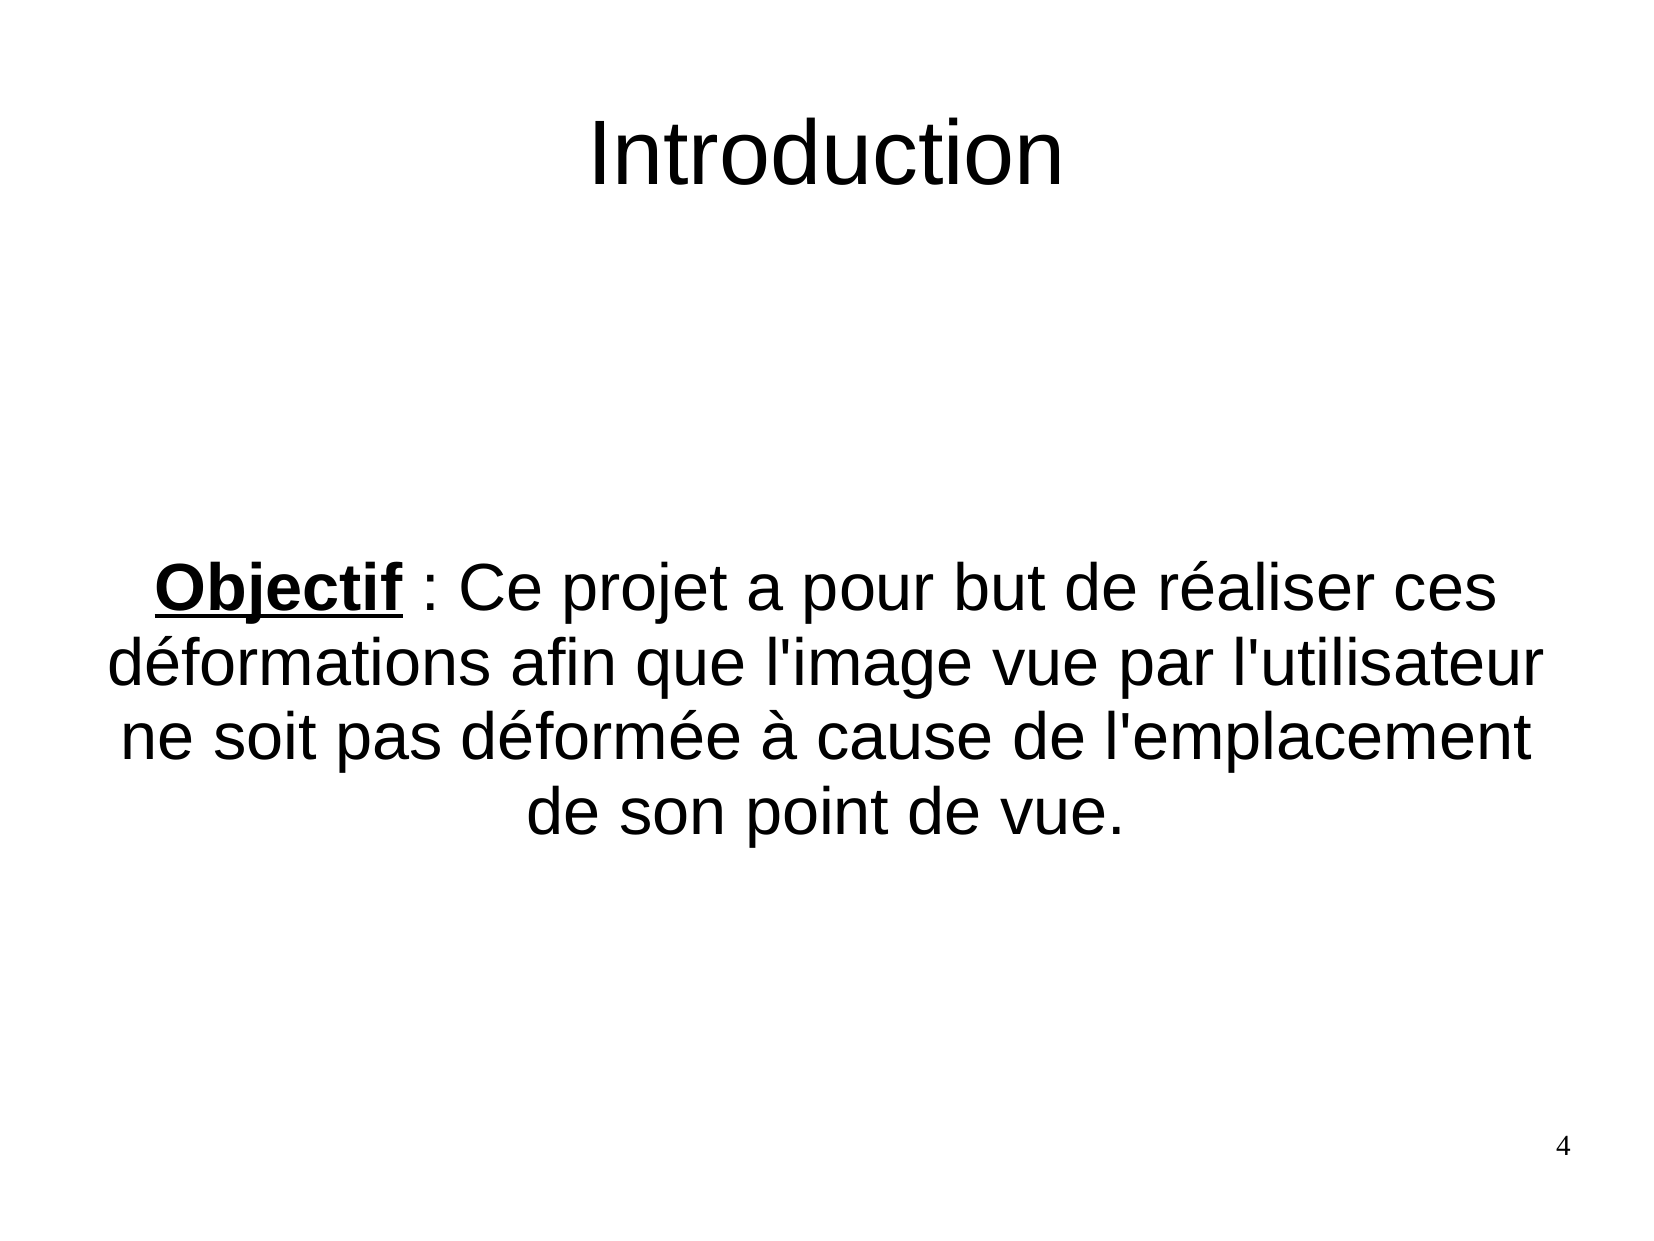

# Introduction
Objectif : Ce projet a pour but de réaliser ces déformations afin que l'image vue par l'utilisateur ne soit pas déformée à cause de l'emplacement
de son point de vue.
4